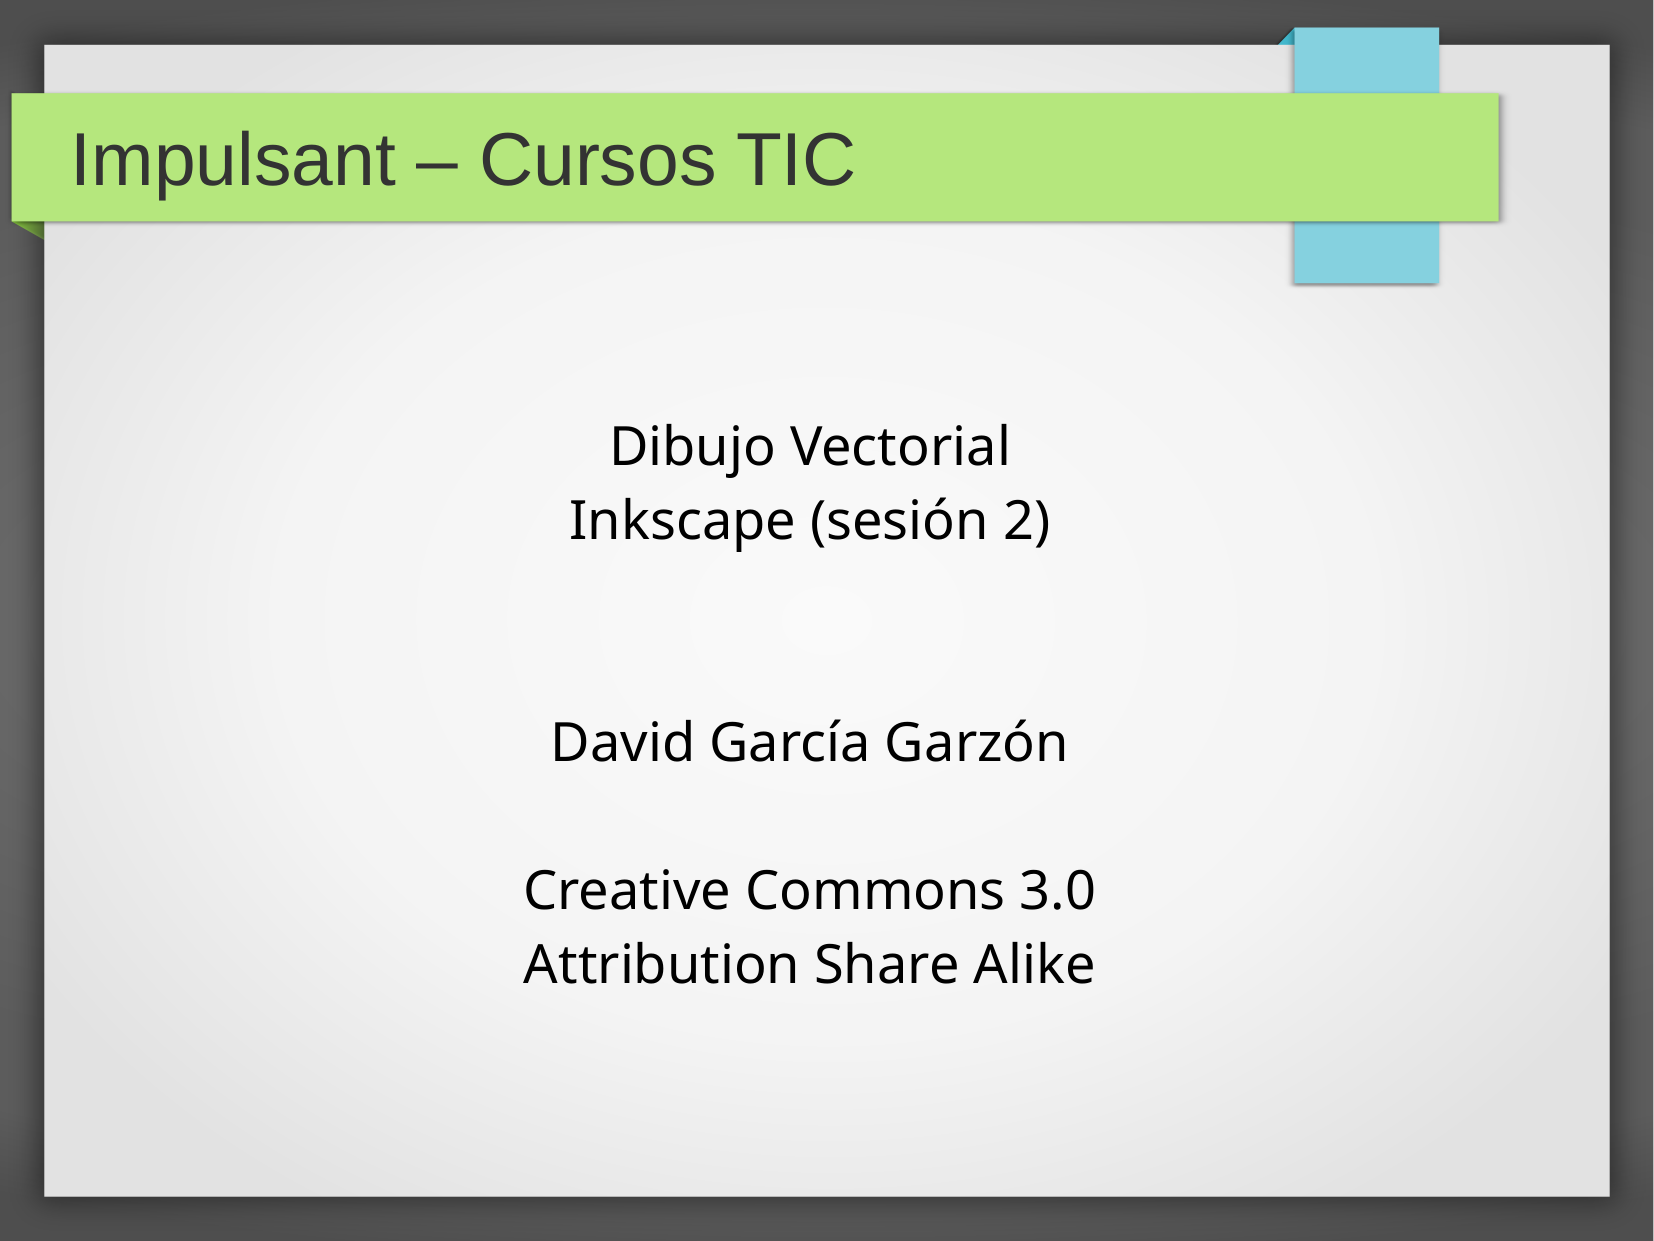

# Impulsant – Cursos TIC
Dibujo Vectorial
Inkscape (sesión 2)
David García Garzón
Creative Commons 3.0
Attribution Share Alike